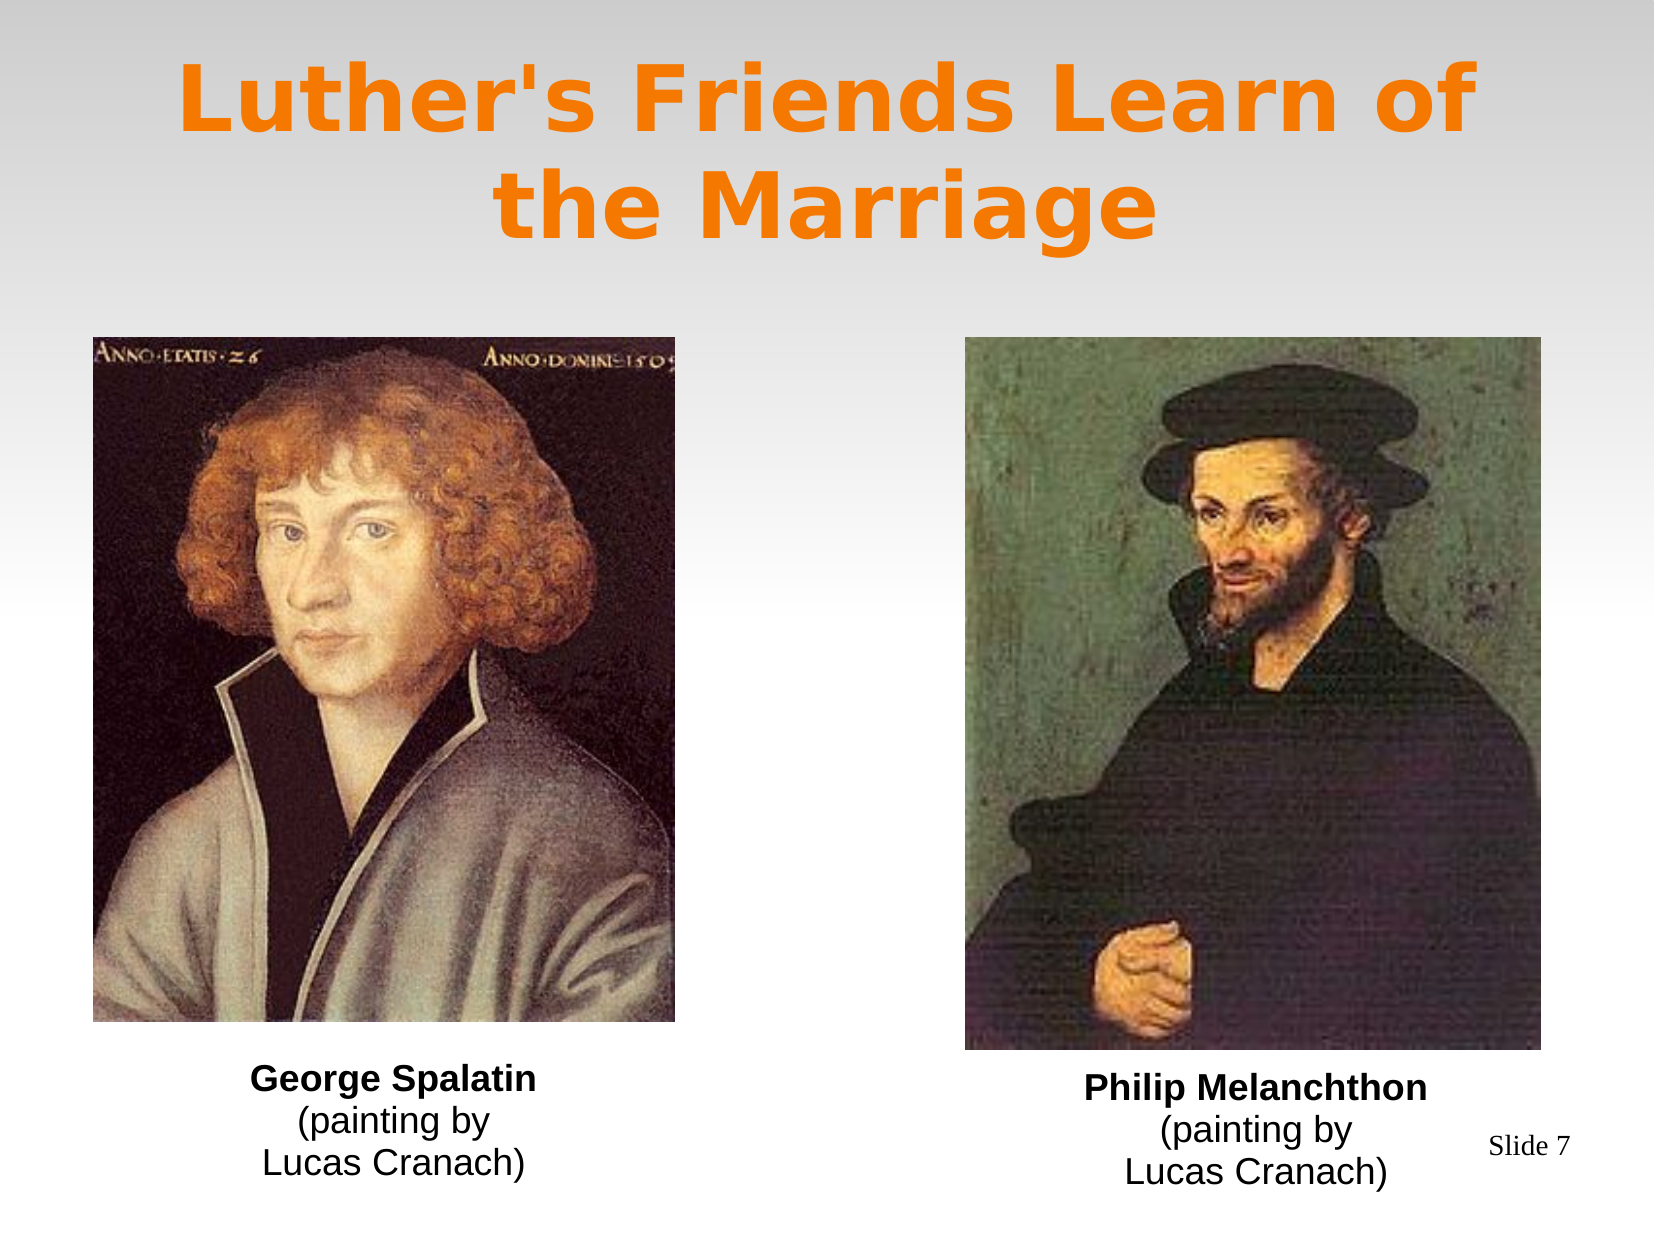

# Luther's Friends Learn of the Marriage
George Spalatin
(painting by
Lucas Cranach)
Philip Melanchthon
(painting by
Lucas Cranach)
7